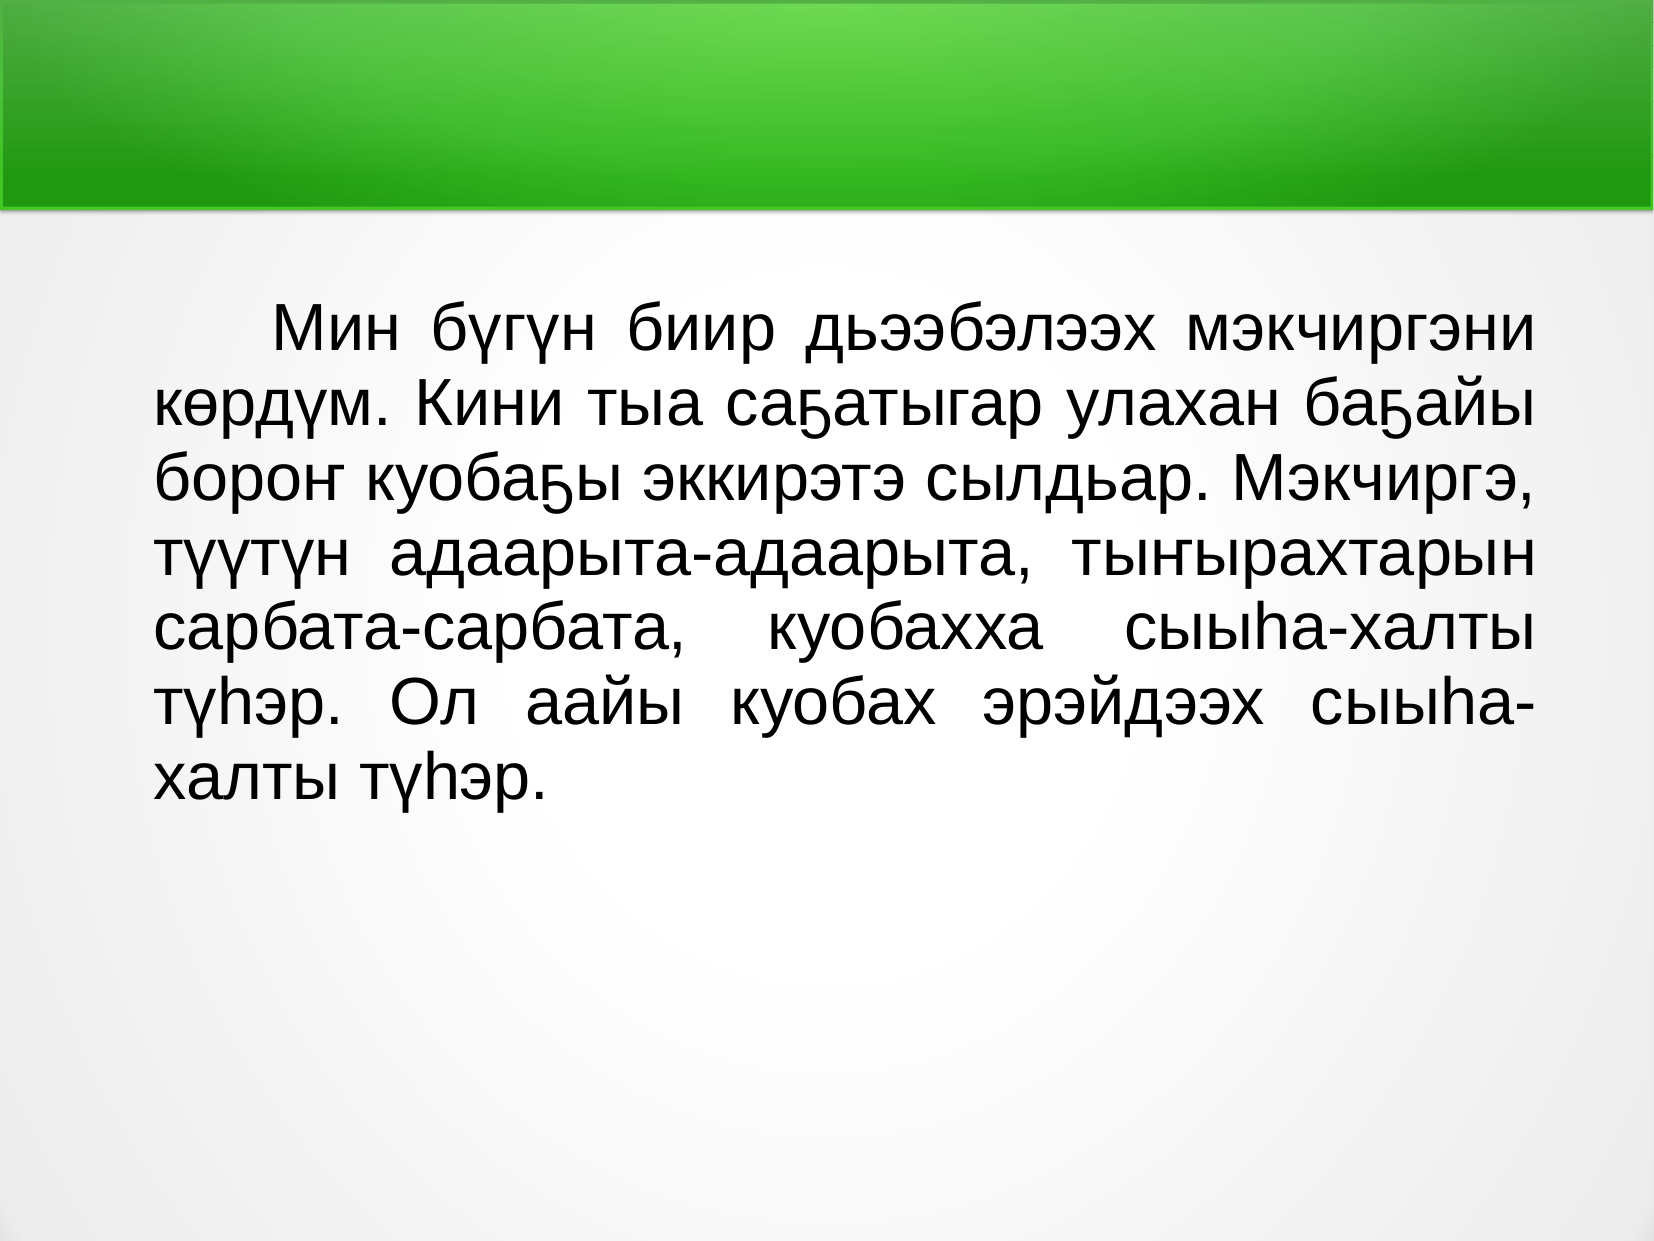

#
 Мин бүгүн биир дьээбэлээх мэкчиргэни көрдүм. Кини тыа саҕатыгар улахан баҕайы бороҥ куобаҕы эккирэтэ сылдьар. Мэкчиргэ, түүтүн адаарыта-адаарыта, тыҥырахтарын сарбата-сарбата, куобахха сыыһа-халты түһэр. Ол аайы куобах эрэйдээх сыыһа-халты түһэр.